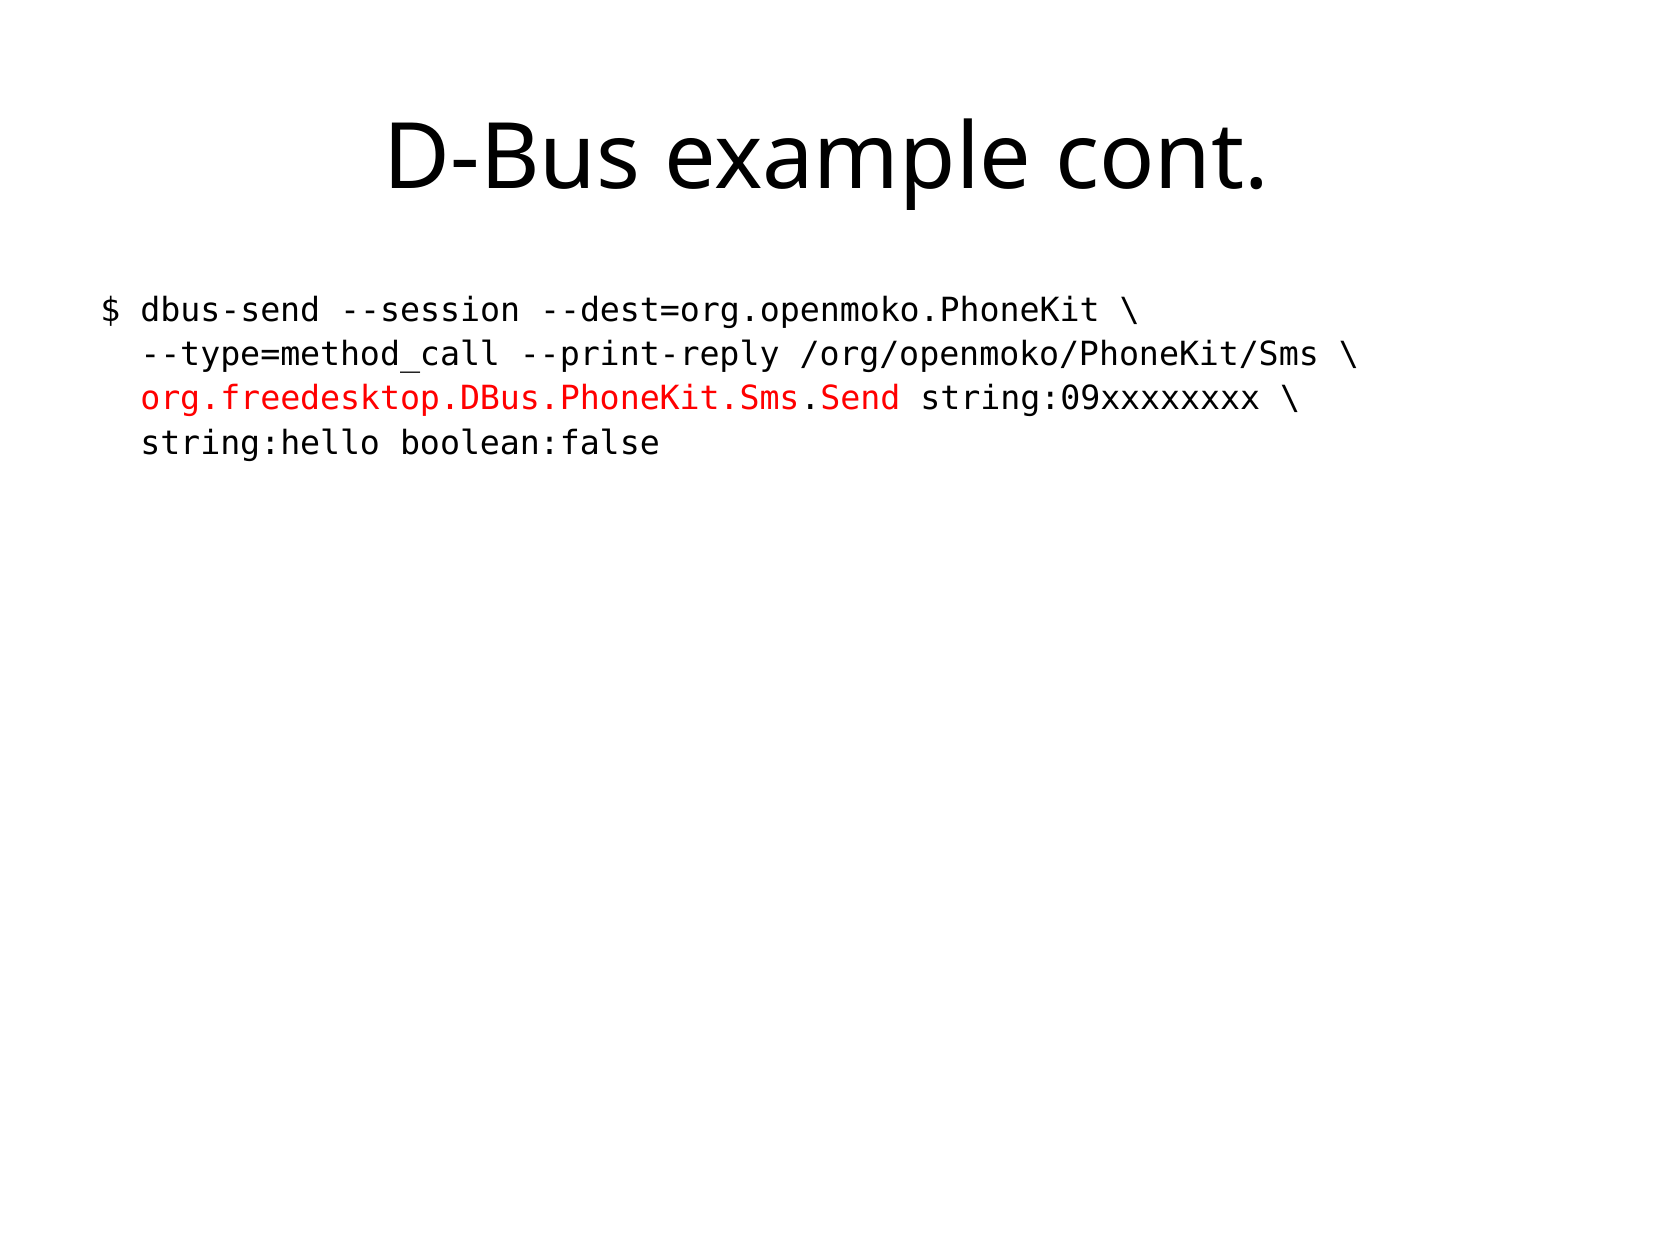

# D-Bus example cont.
$ dbus-send --session --dest=org.openmoko.PhoneKit \
 --type=method_call --print-reply /org/openmoko/PhoneKit/Sms \
 org.freedesktop.DBus.PhoneKit.Sms.Send string:09xxxxxxxx \
 string:hello boolean:false